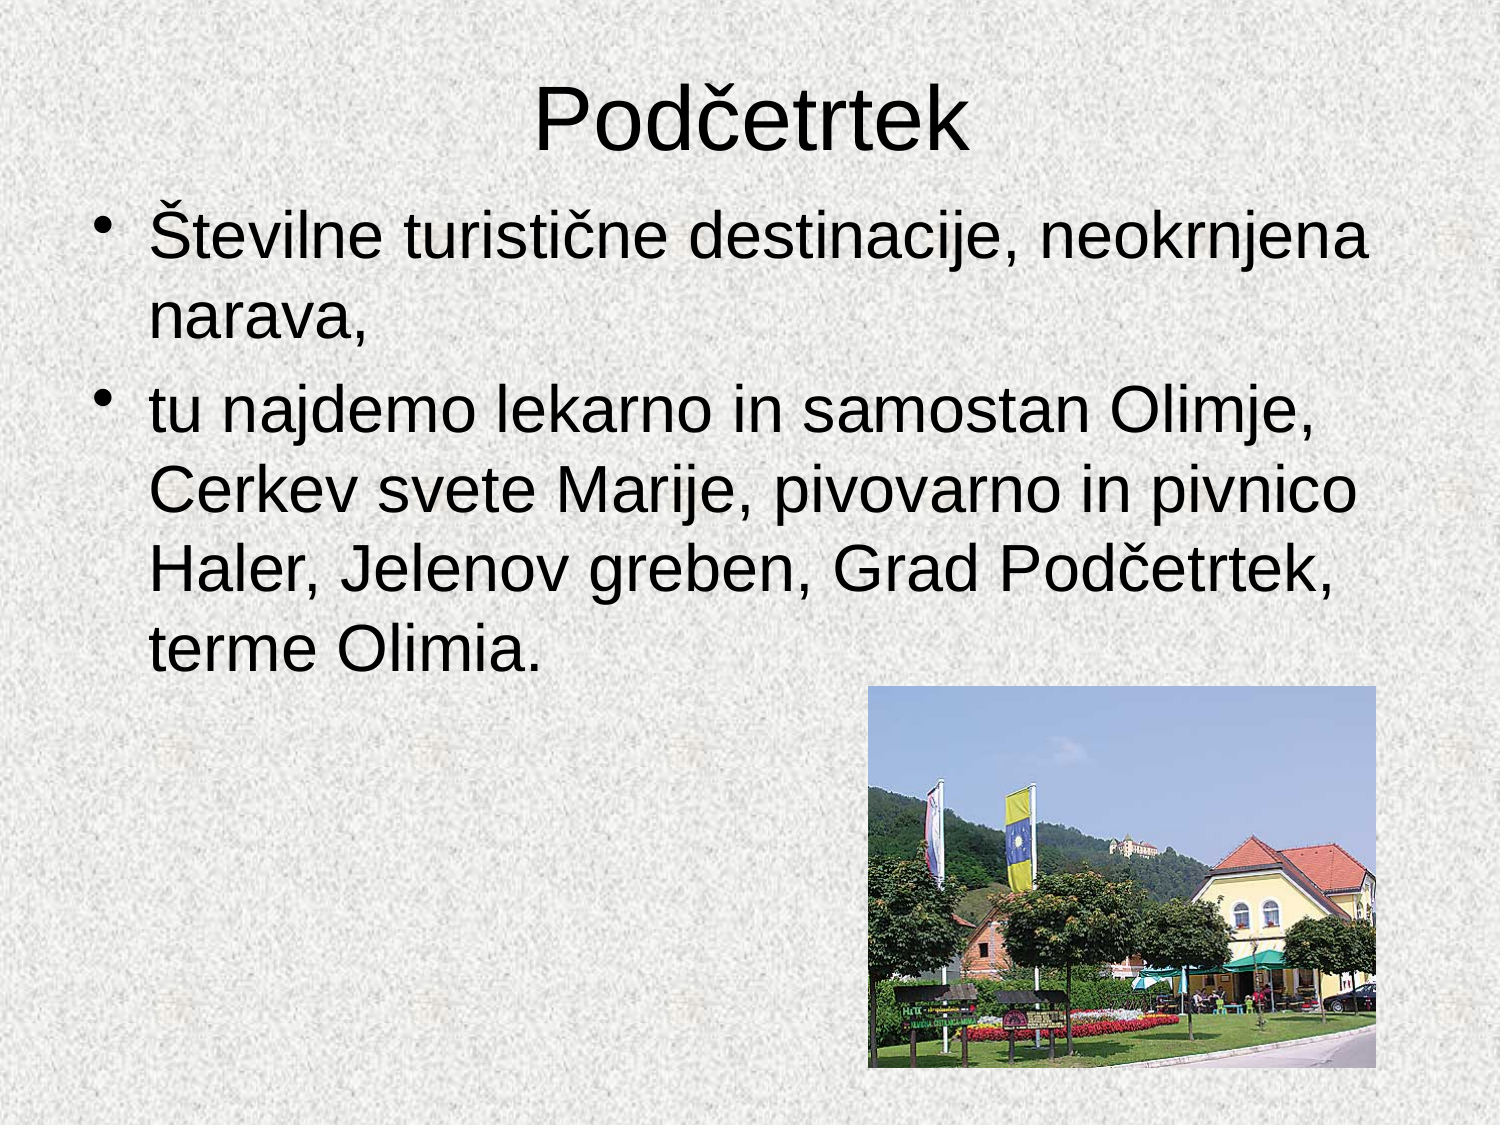

# Podčetrtek
Številne turistične destinacije, neokrnjena narava,
tu najdemo lekarno in samostan Olimje, Cerkev svete Marije, pivovarno in pivnico Haler, Jelenov greben, Grad Podčetrtek, terme Olimia.